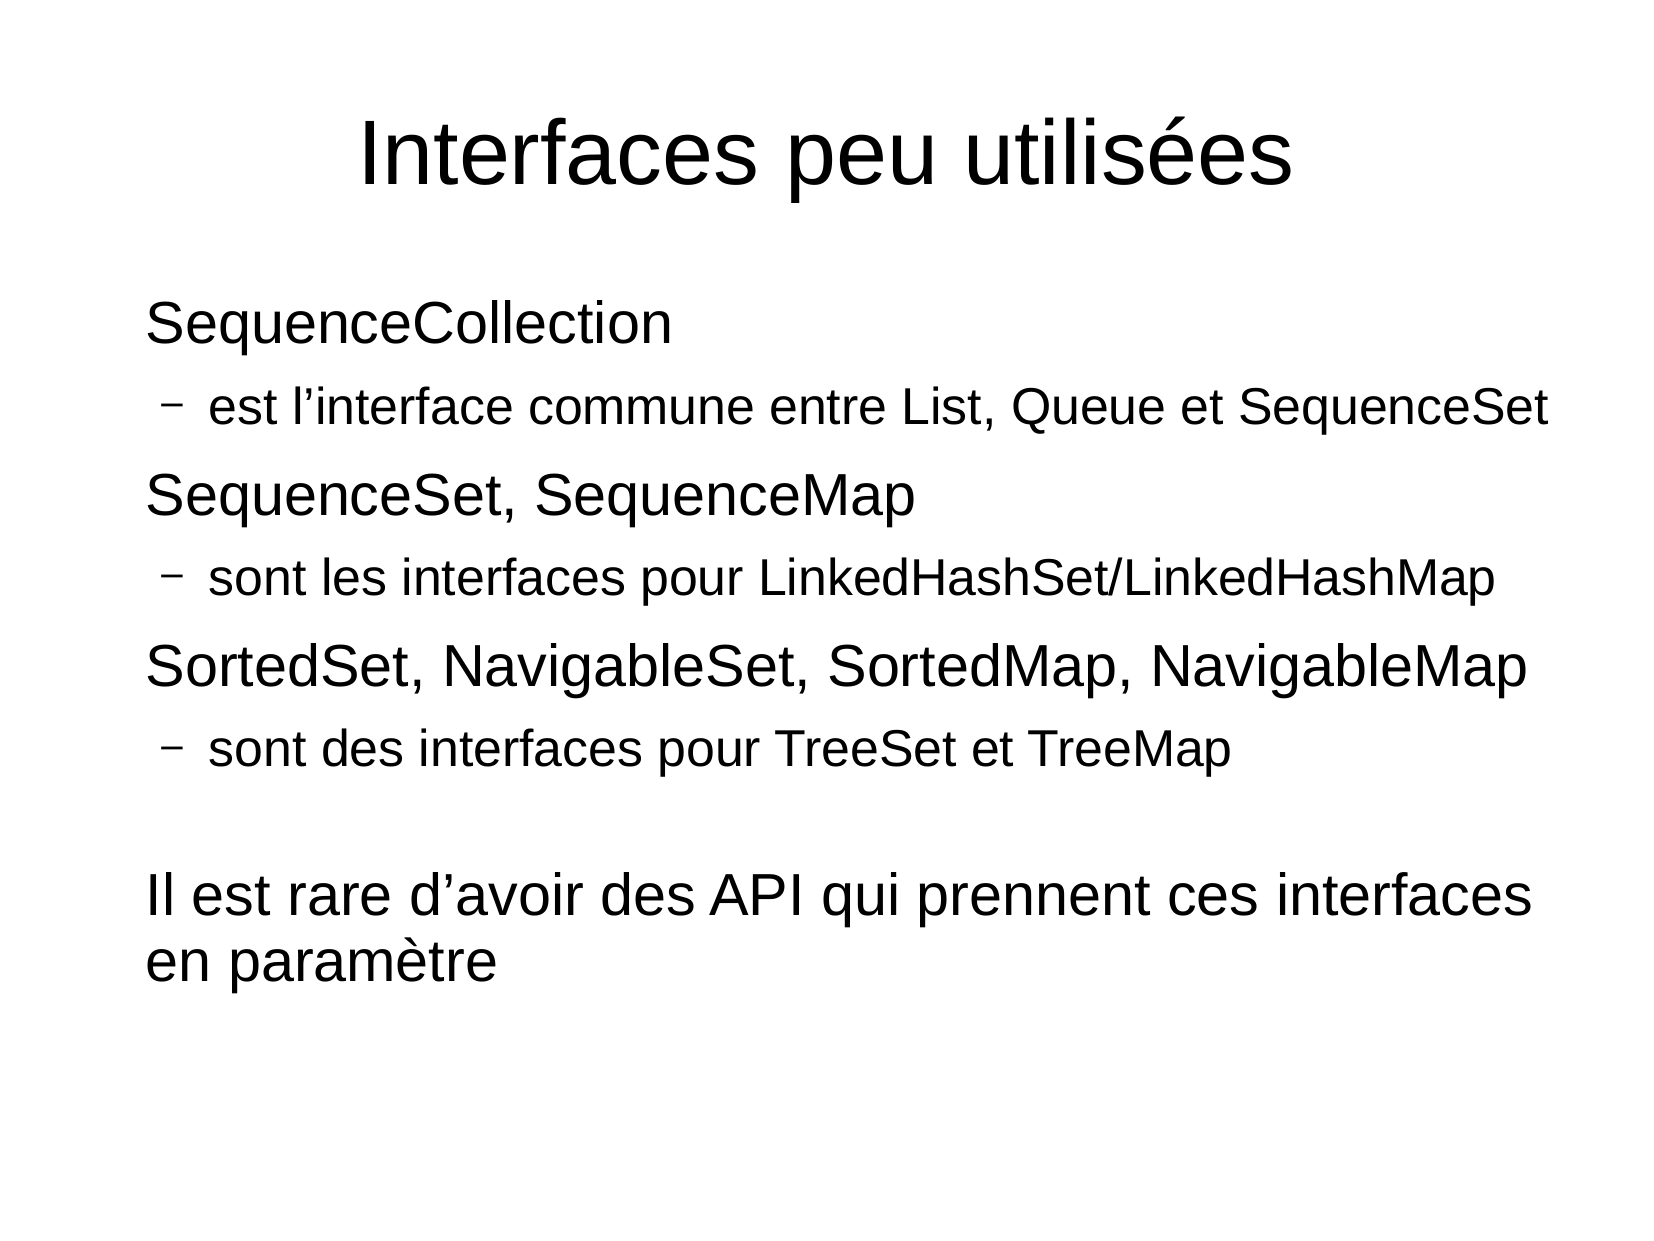

# Interfaces peu utilisées
SequenceCollection
est l’interface commune entre List, Queue et SequenceSet
SequenceSet, SequenceMap
sont les interfaces pour LinkedHashSet/LinkedHashMap
SortedSet, NavigableSet, SortedMap, NavigableMap
sont des interfaces pour TreeSet et TreeMap
Il est rare d’avoir des API qui prennent ces interfaces en paramètre